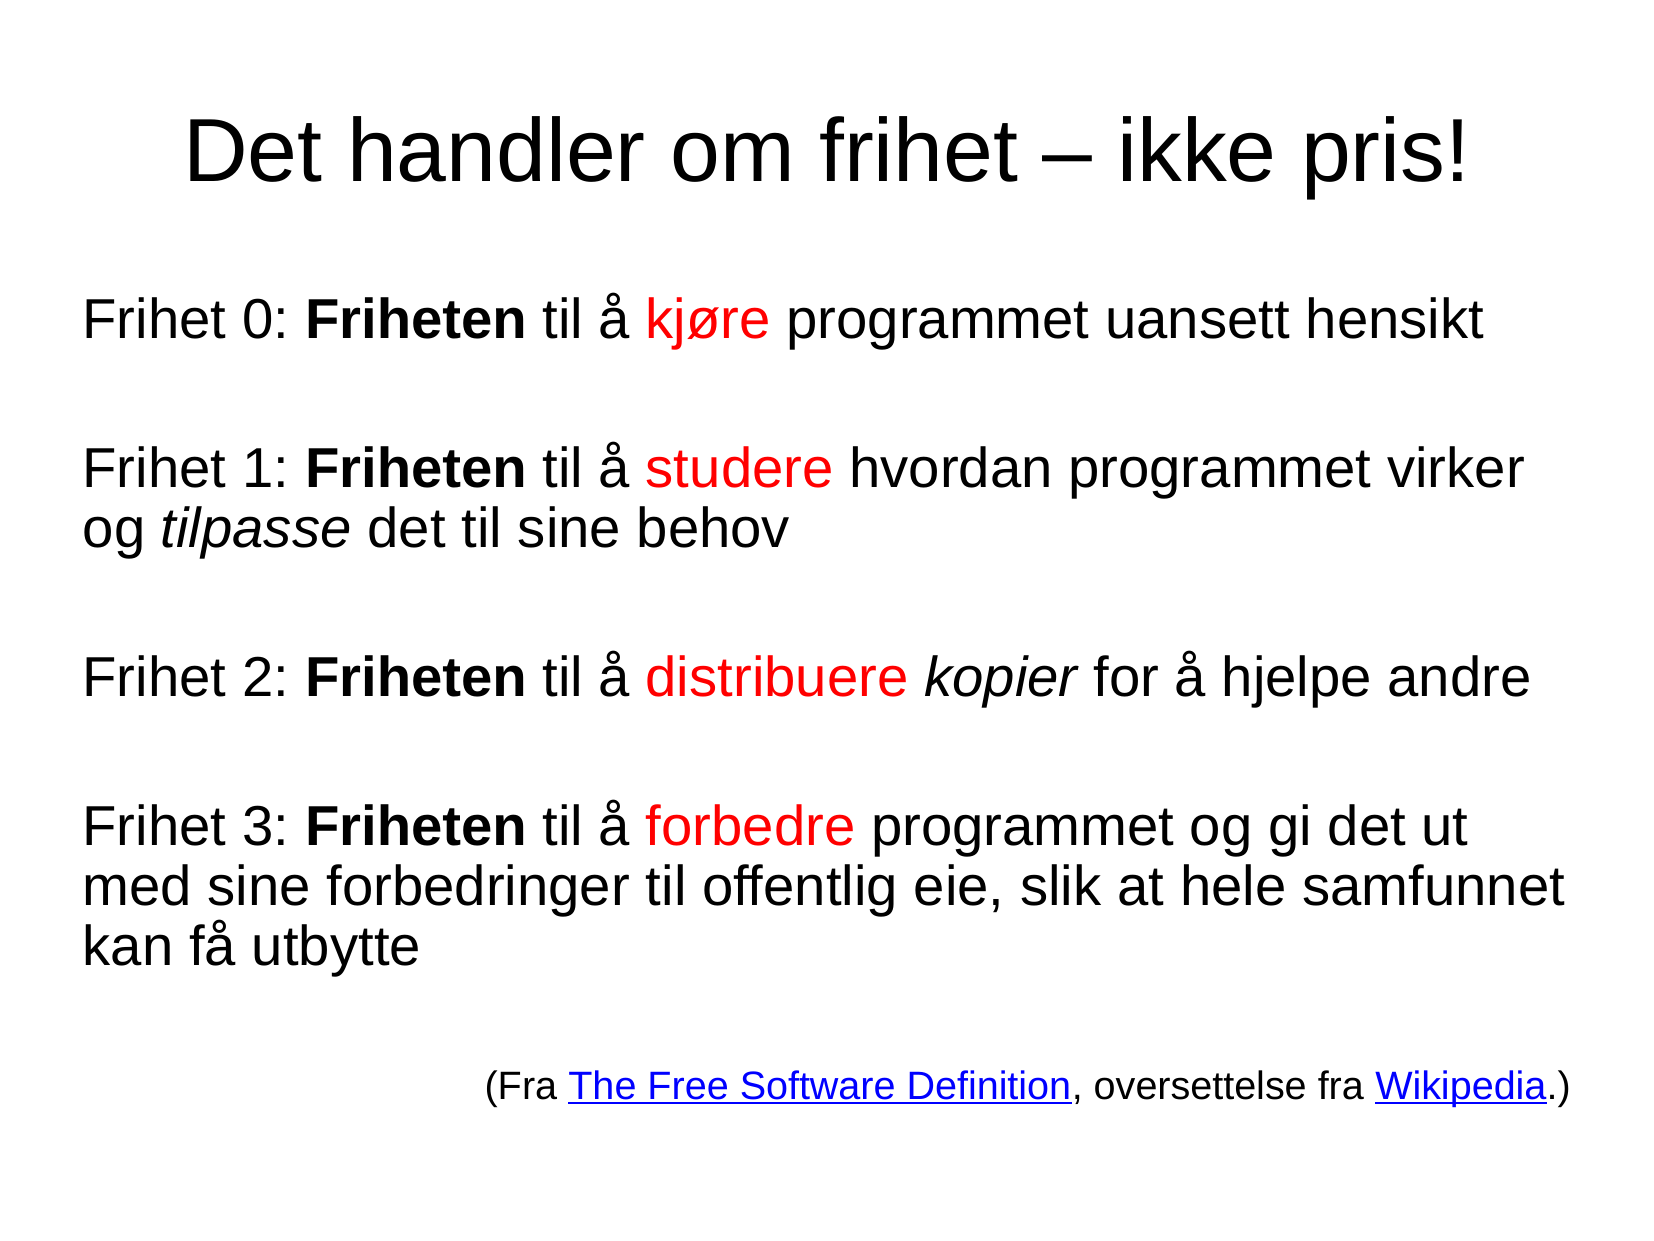

# Det handler om frihet – ikke pris!
Frihet 0: Friheten til å kjøre programmet uansett hensikt
Frihet 1: Friheten til å studere hvordan programmet virker og tilpasse det til sine behov
Frihet 2: Friheten til å distribuere kopier for å hjelpe andre
Frihet 3: Friheten til å forbedre programmet og gi det ut med sine forbedringer til offentlig eie, slik at hele samfunnet kan få utbytte
(Fra The Free Software Definition, oversettelse fra Wikipedia.)